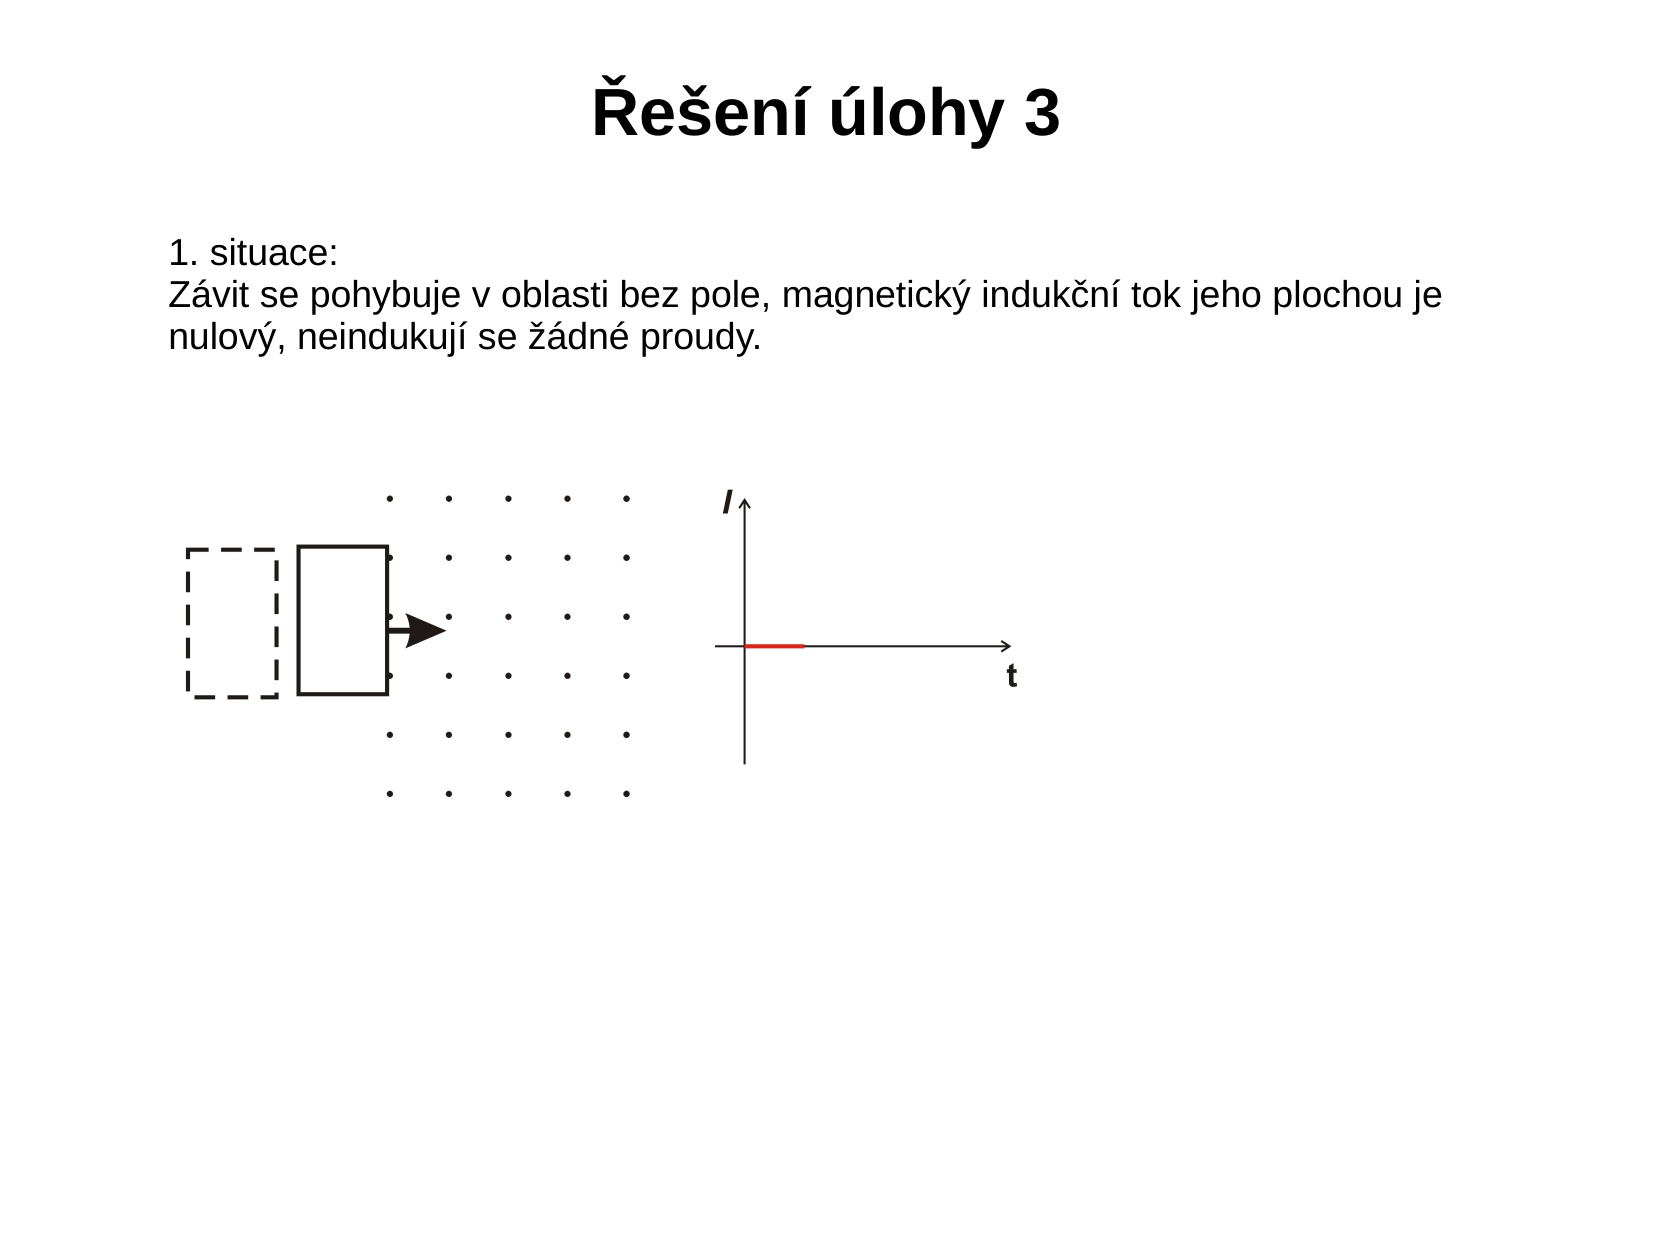

# Řešení úlohy 3
1. situace:
Závit se pohybuje v oblasti bez pole, magnetický indukční tok jeho plochou je nulový, neindukují se žádné proudy.